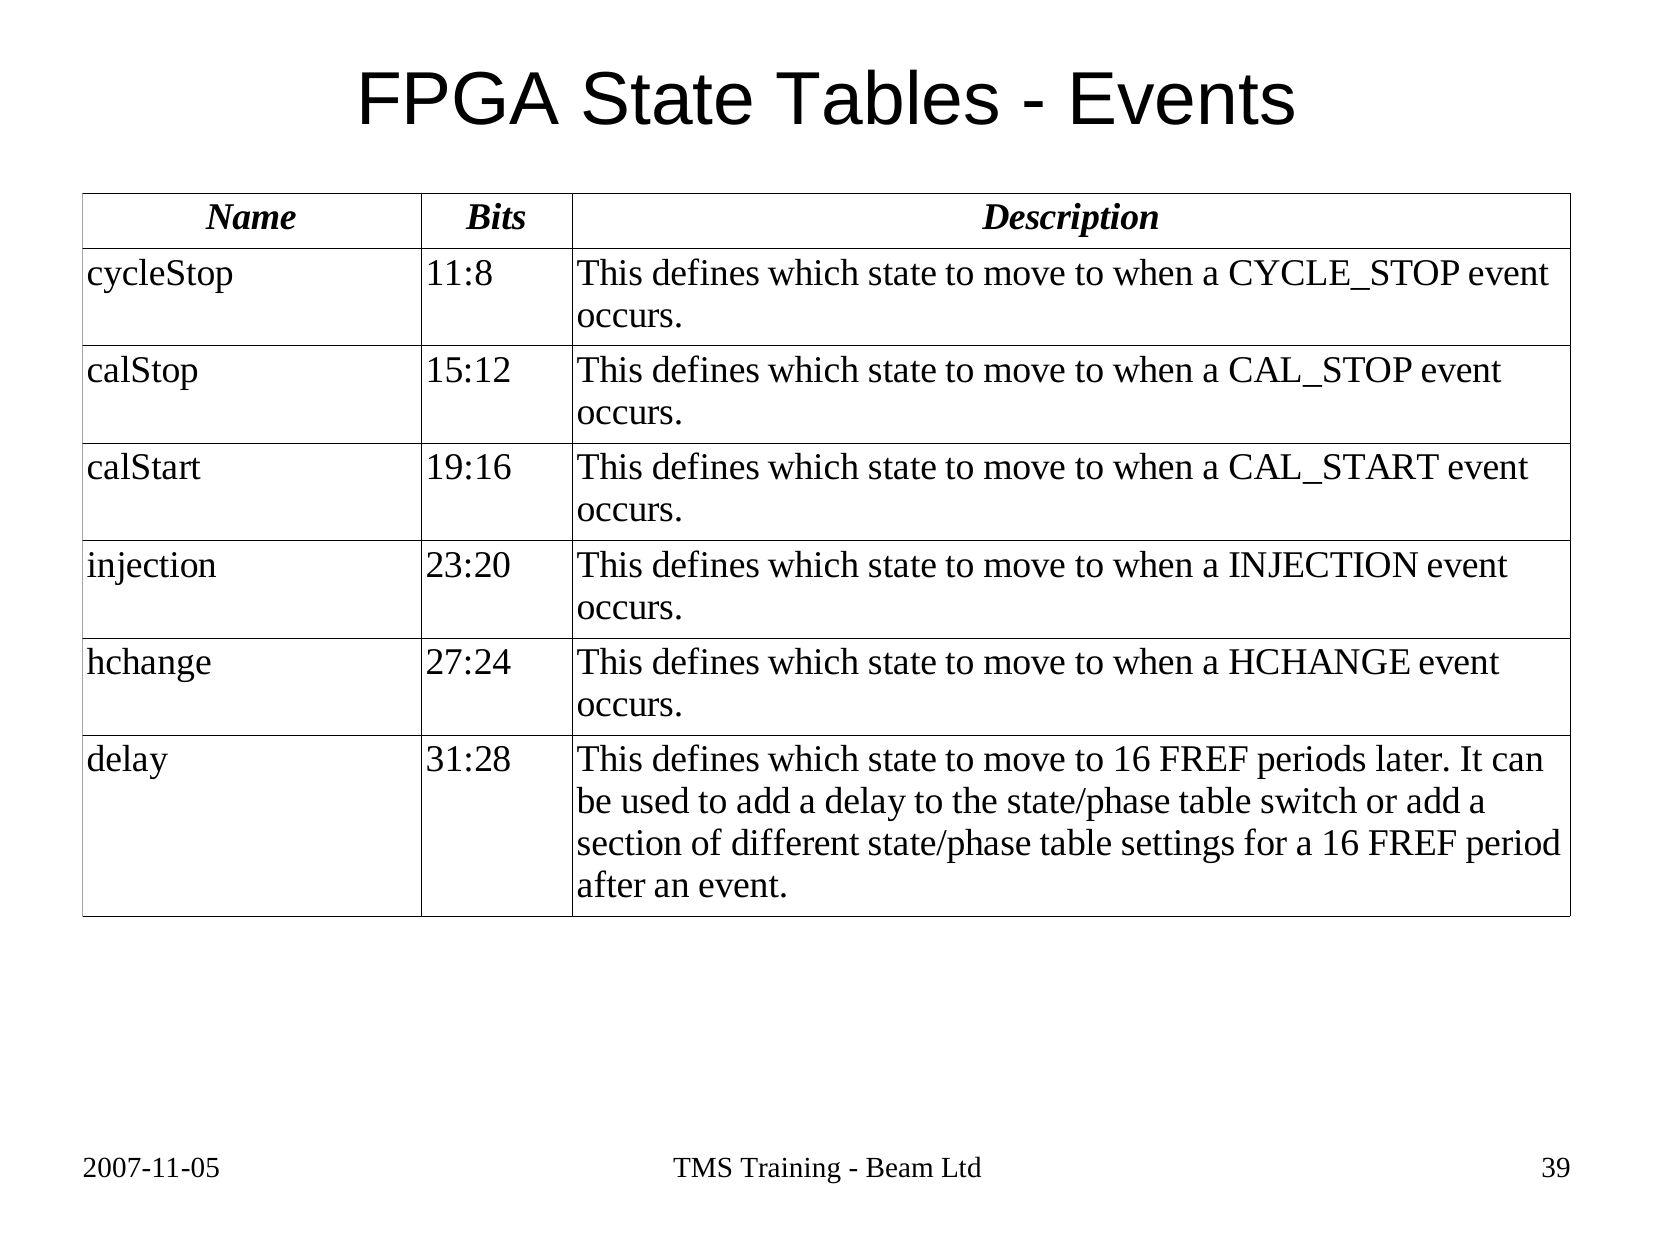

# FPGA State Tables - Events
39